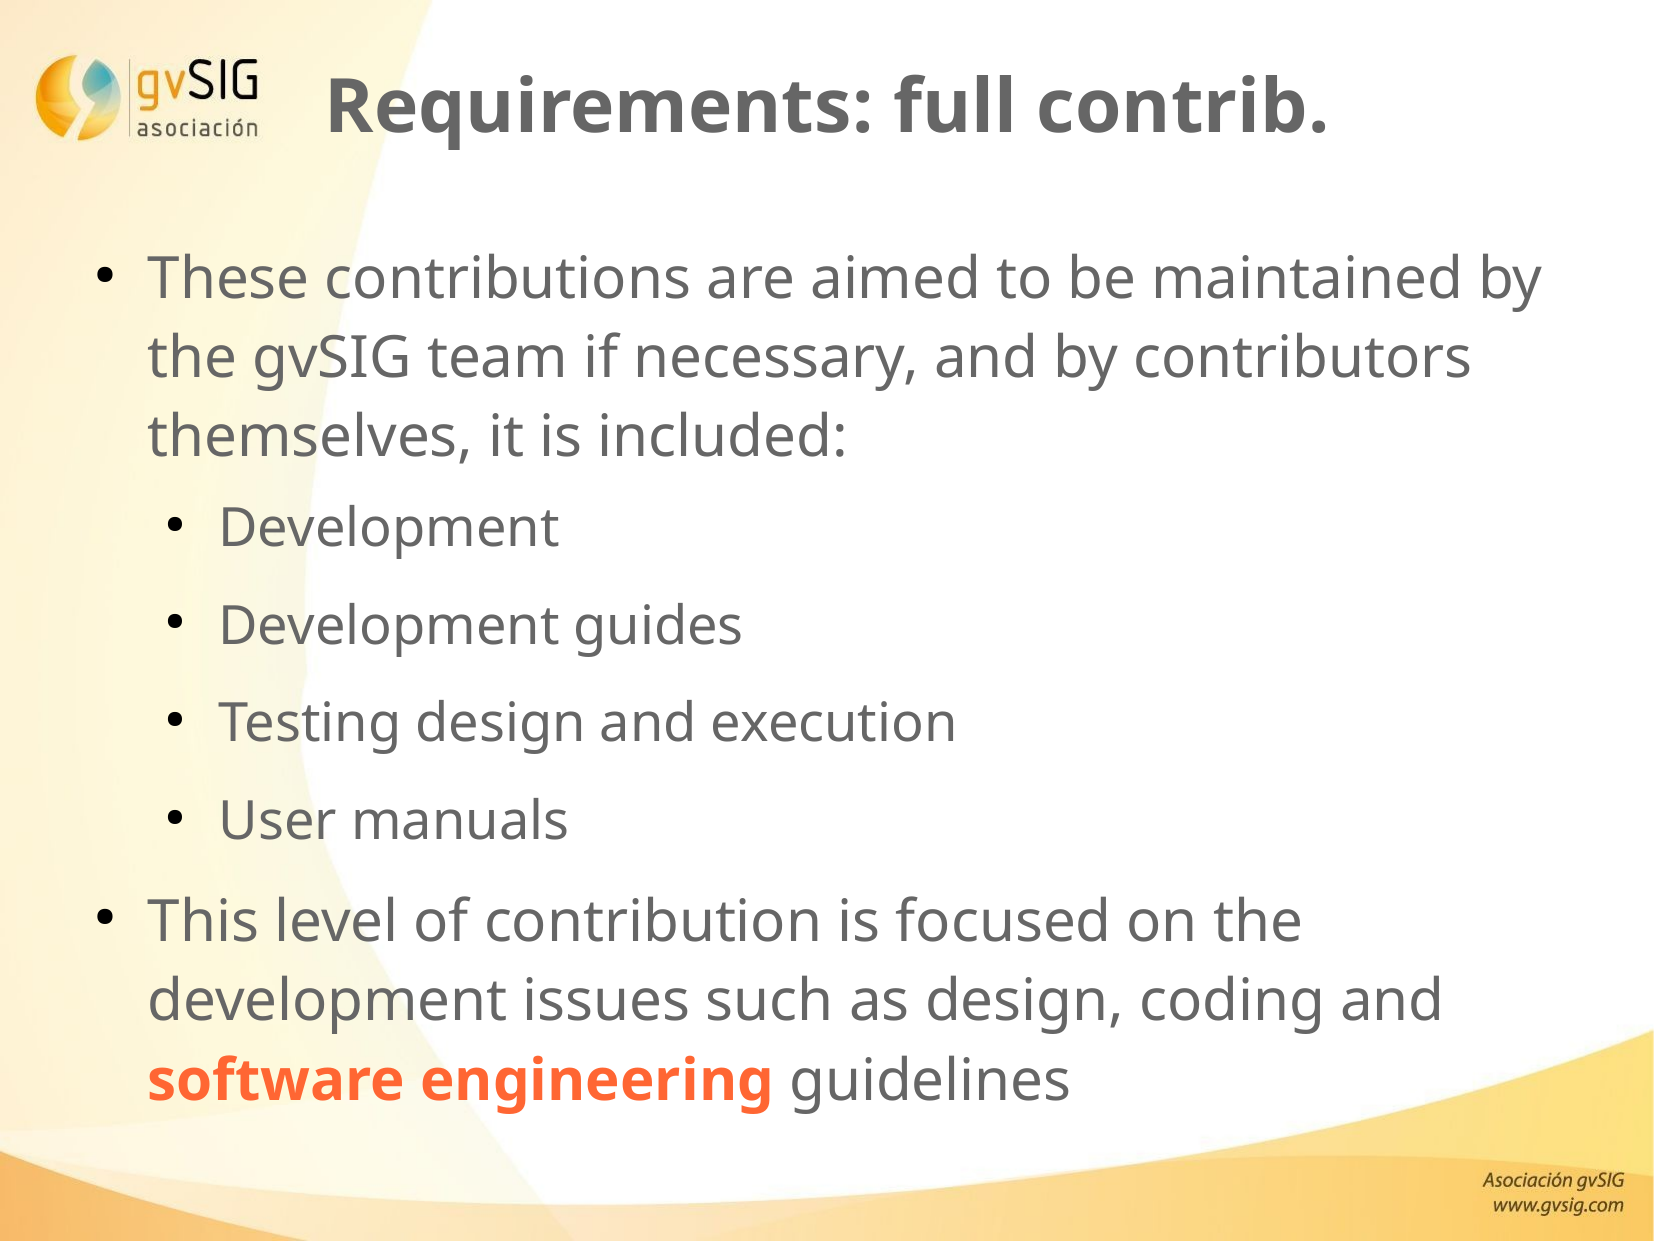

# Requirements: full contrib.
These contributions are aimed to be maintained by the gvSIG team if necessary, and by contributors themselves, it is included:
Development
Development guides
Testing design and execution
User manuals
This level of contribution is focused on the development issues such as design, coding and software engineering guidelines